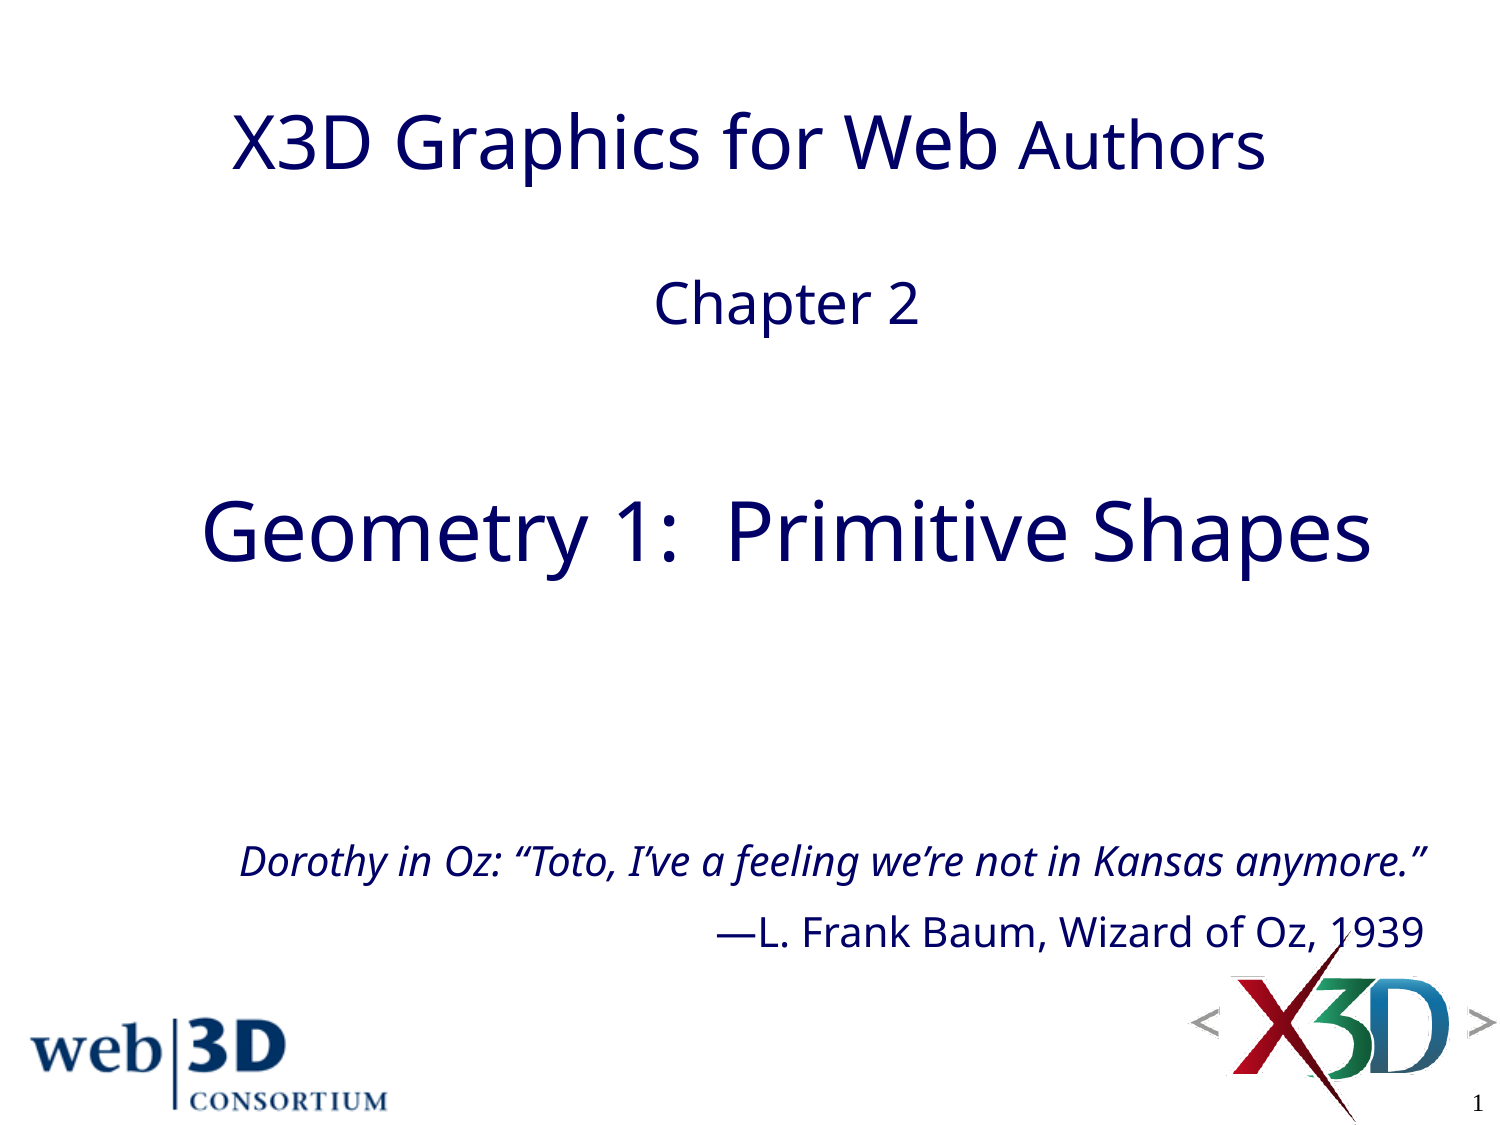

# X3D Graphics for Web Authors
Chapter 2
Geometry 1: Primitive Shapes
Dorothy in Oz: “Toto, I’ve a feeling we’re not in Kansas anymore.”
—L. Frank Baum, Wizard of Oz, 1939